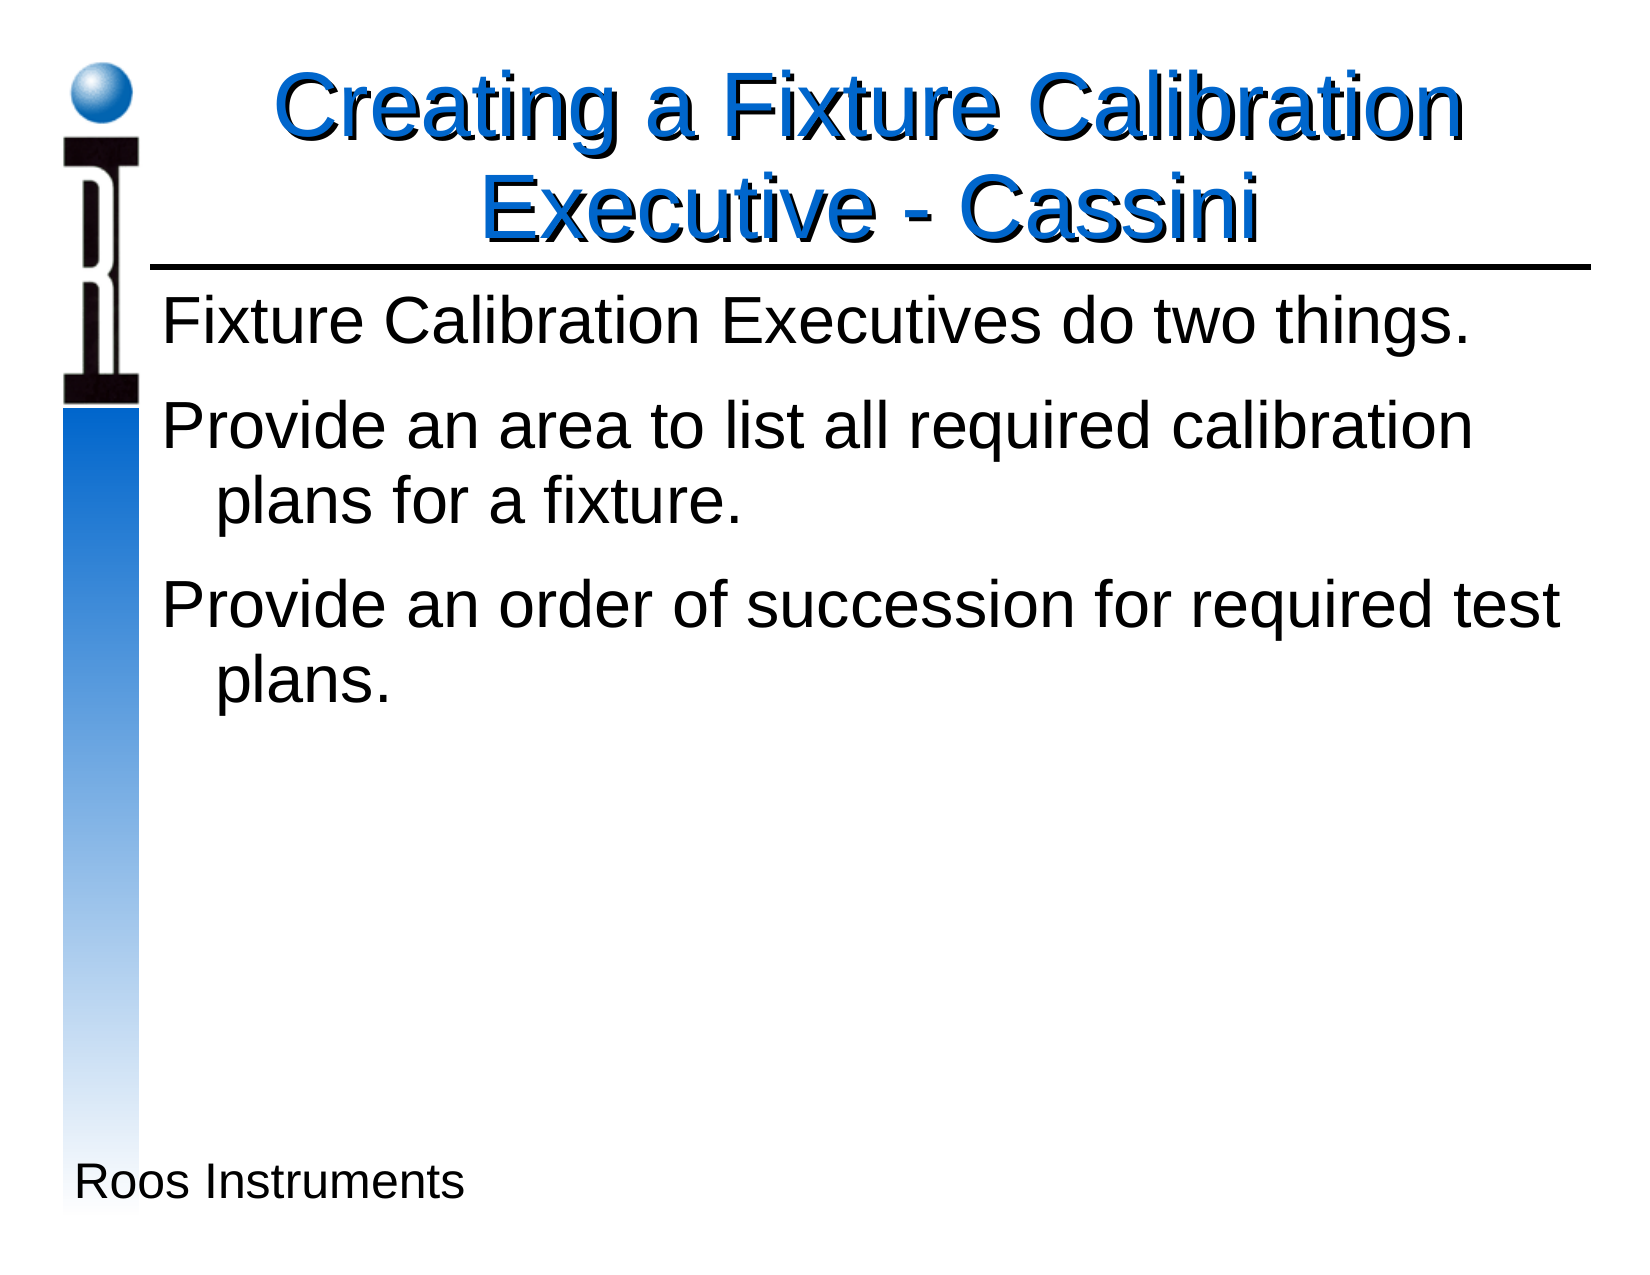

# Creating a Fixture Calibration Executive - Cassini
Fixture Calibration Executives do two things.
Provide an area to list all required calibration plans for a fixture.
Provide an order of succession for required test plans.